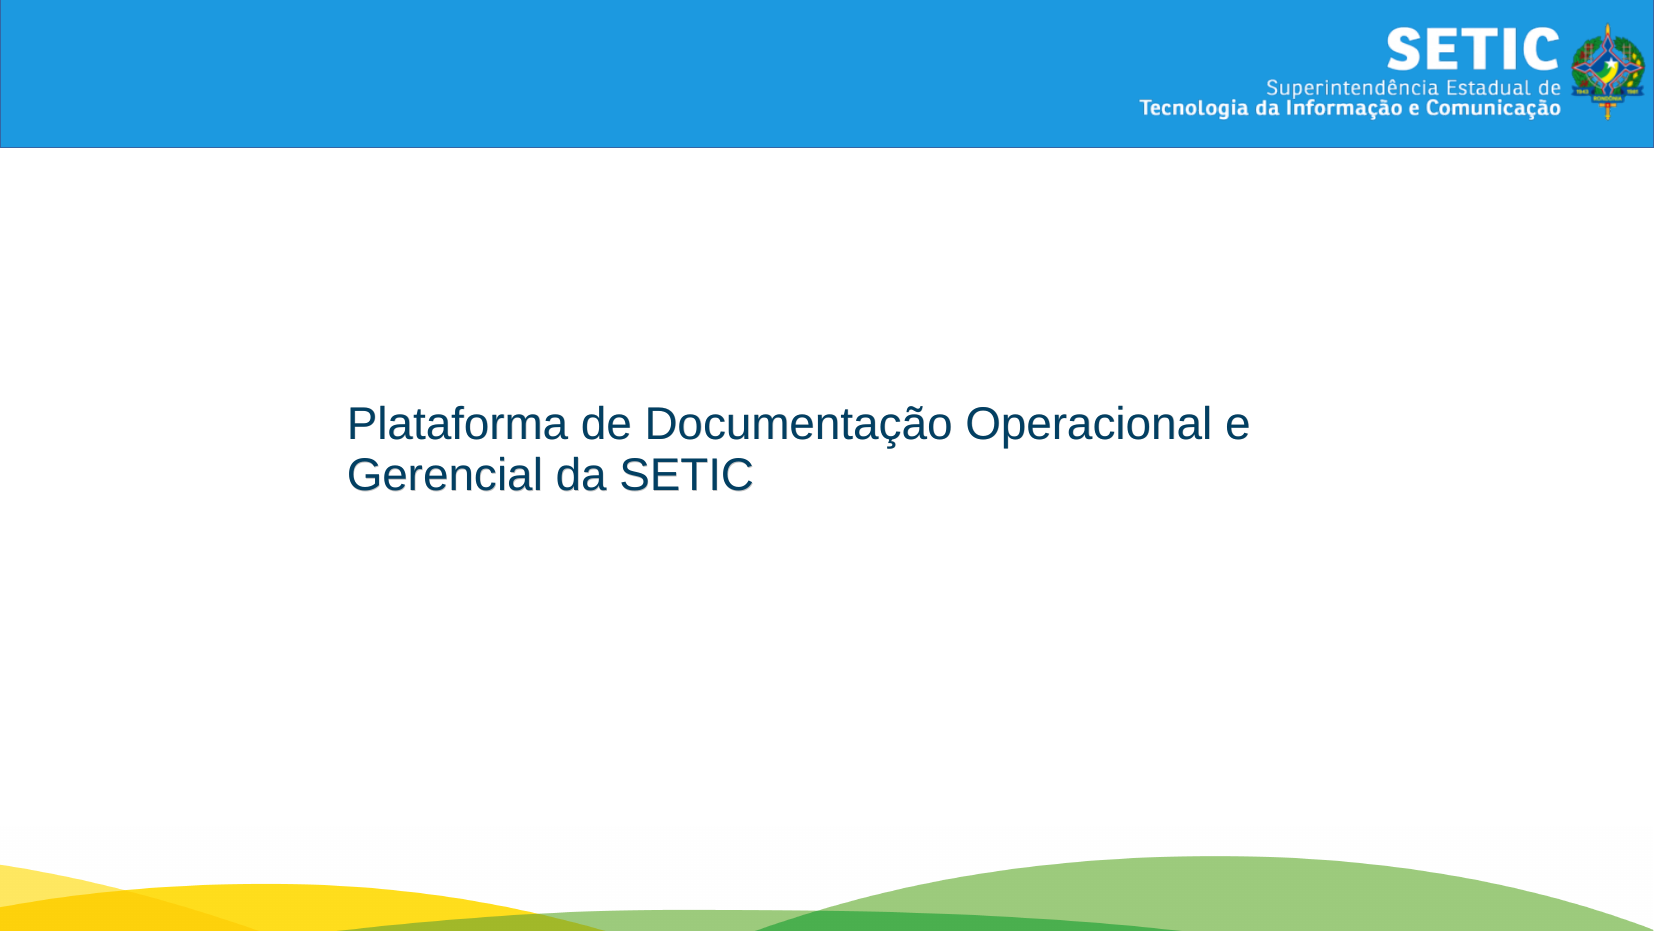

Plataforma de Documentação Operacional e
Gerencial da SETIC